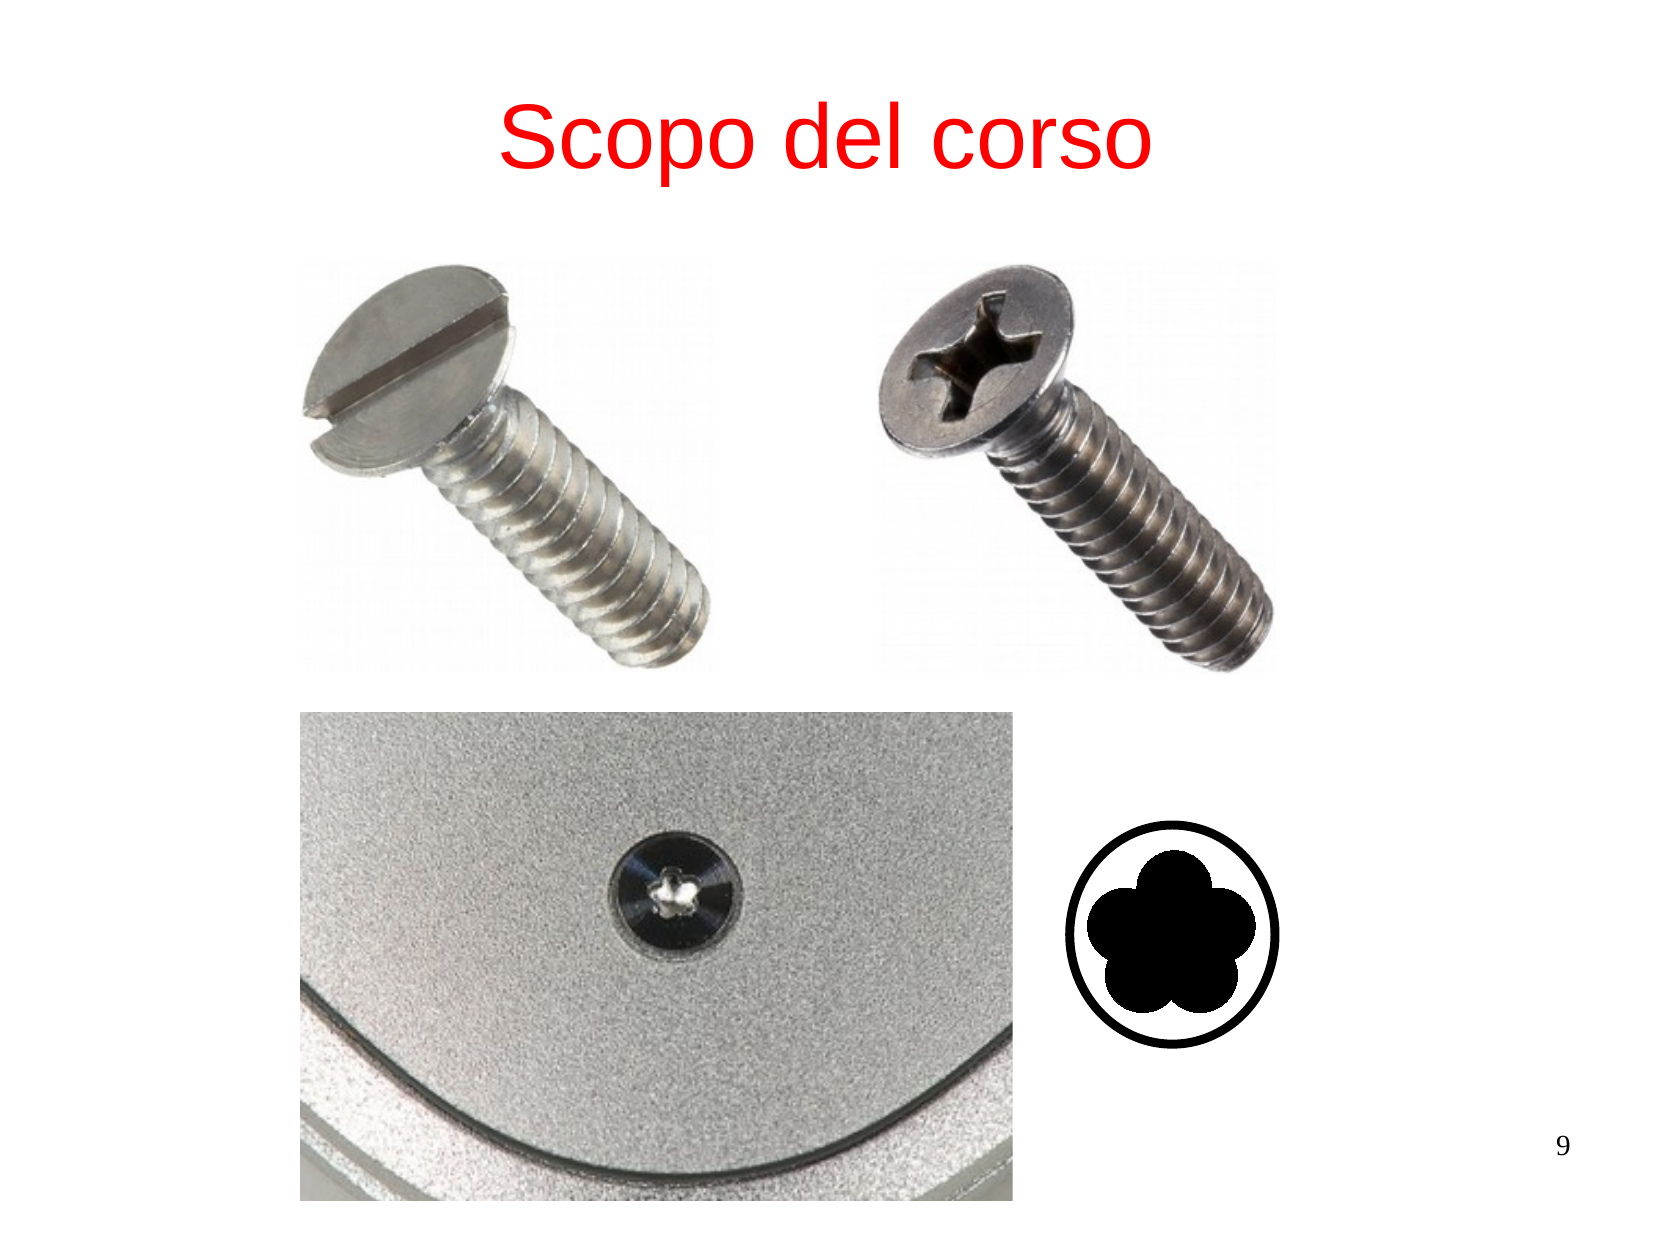

# Scopo del corso
Algoritmi e Strutture Dati
9